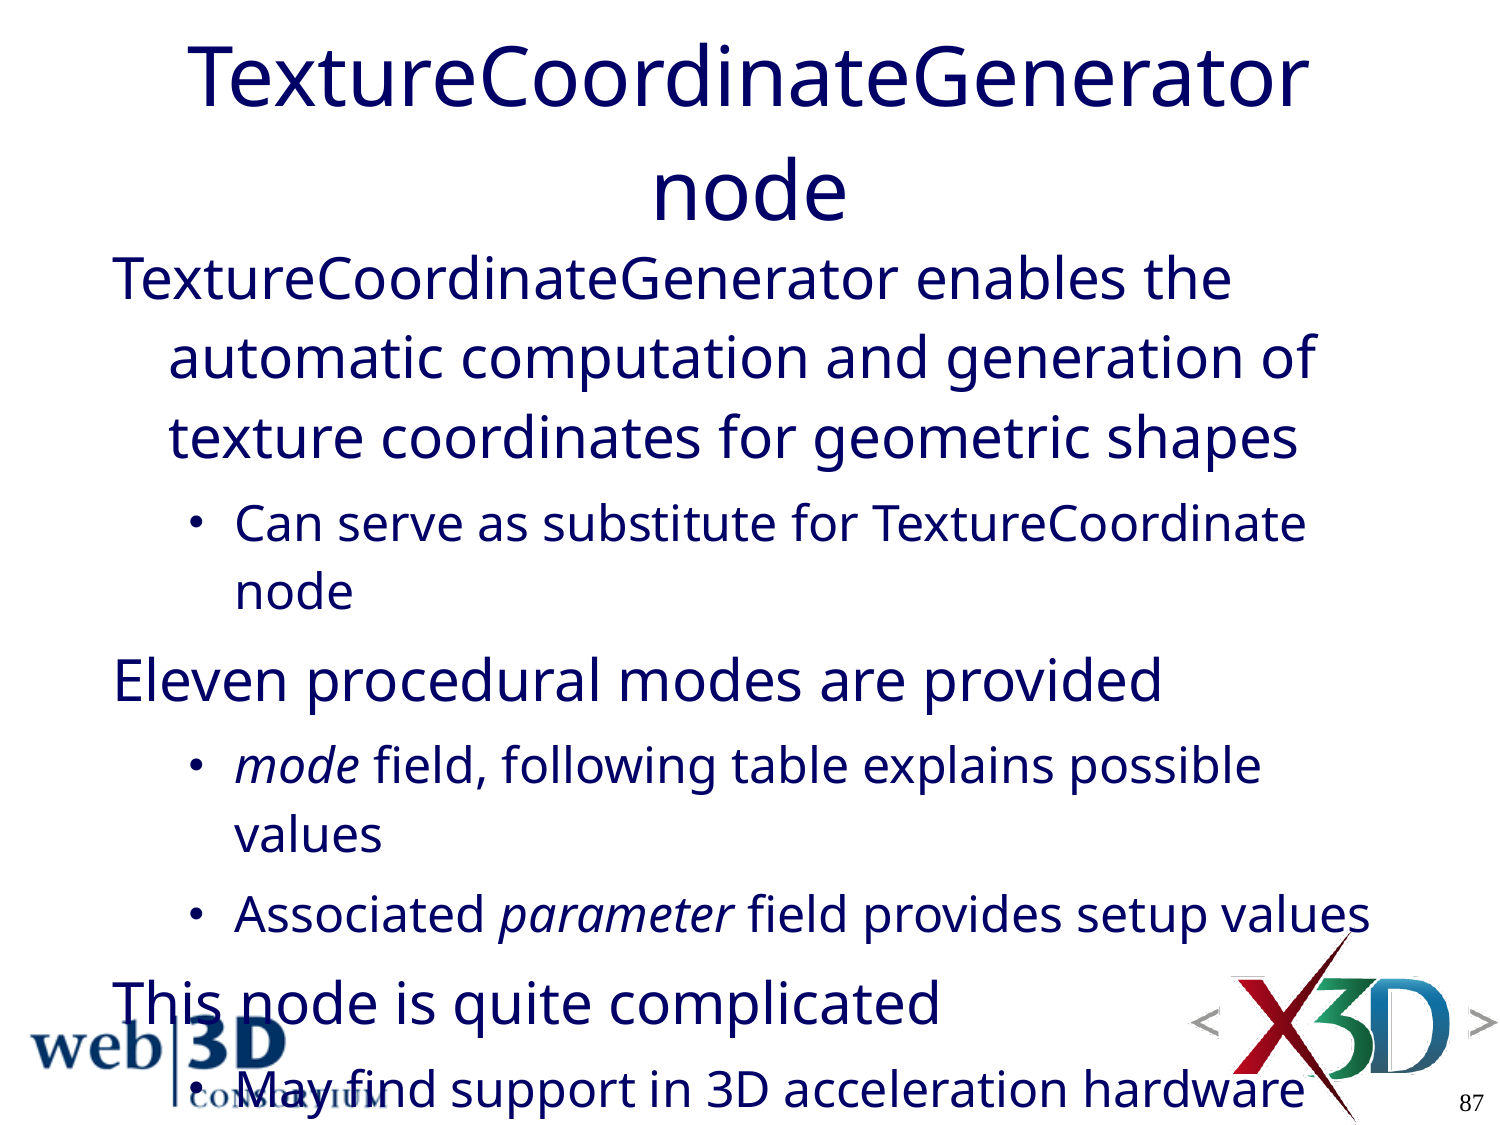

# TextureCoordinateGenerator node
TextureCoordinateGenerator enables the automatic computation and generation of texture coordinates for geometric shapes
Can serve as substitute for TextureCoordinate node
Eleven procedural modes are provided
mode field, following table explains possible values
Associated parameter field provides setup values
This node is quite complicated
May find support in 3D acceleration hardware
Best approach: use special authoring tools